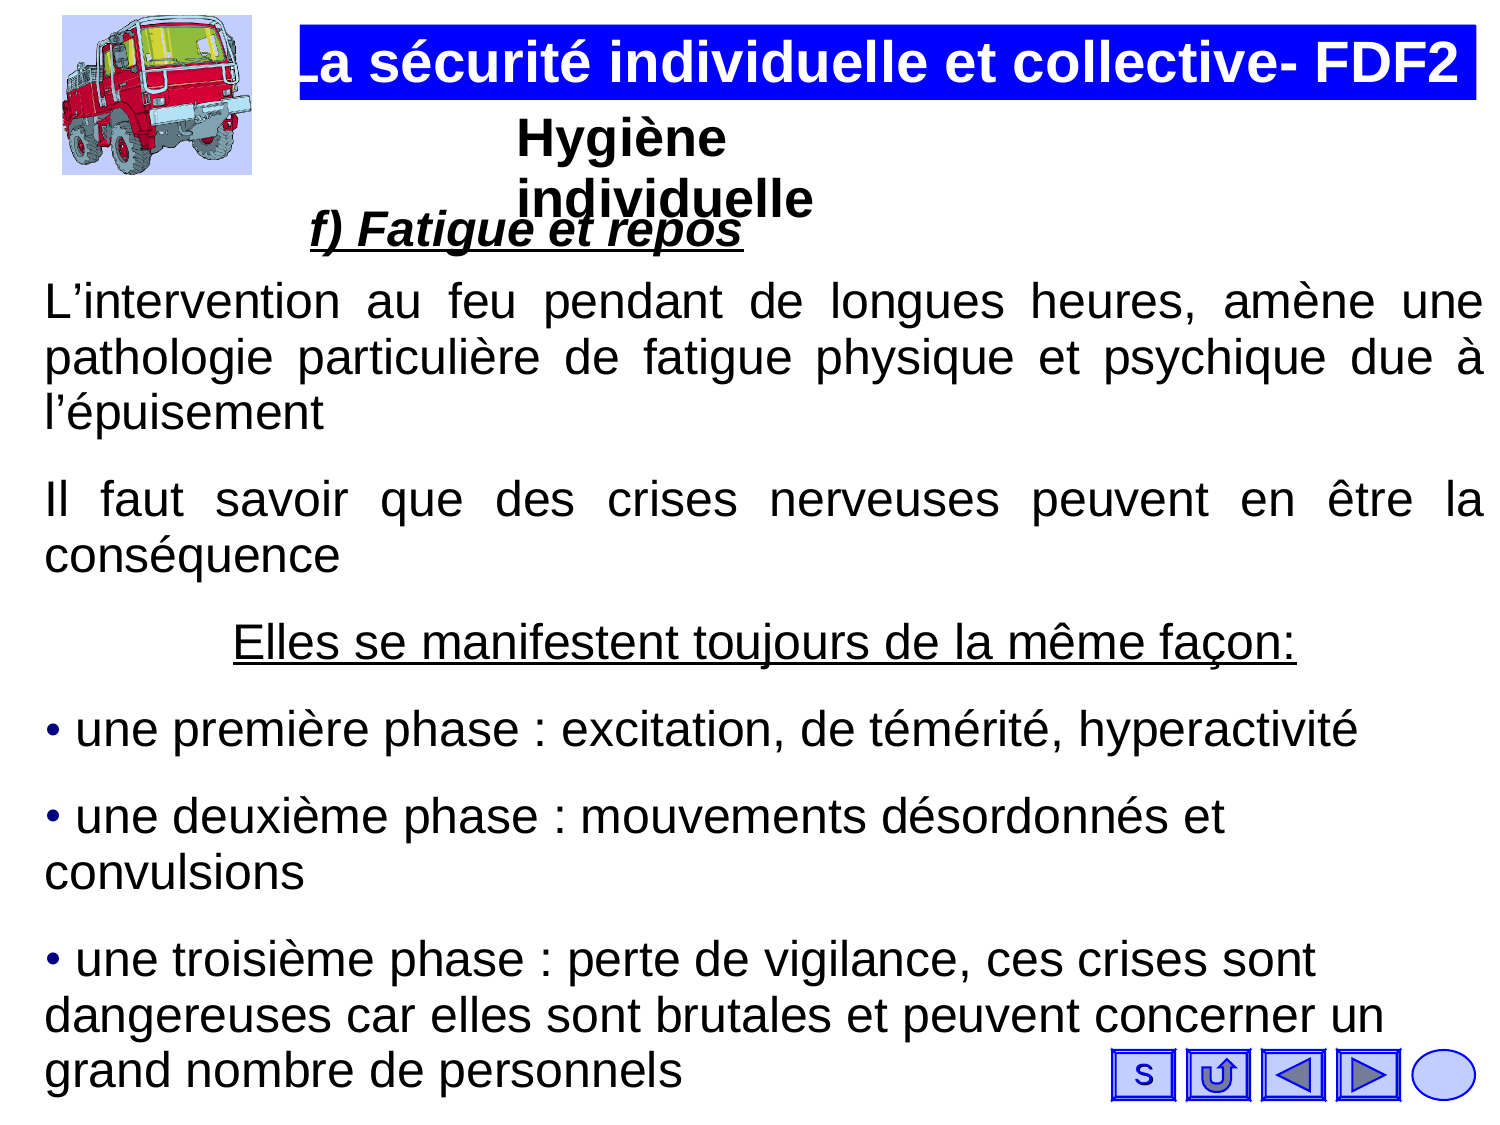

FDF2
La sécurité individuelle et collective- FDF2
La surveillance active - FDF2
Hygiène individuelle
f) Fatigue et repos
L’intervention au feu pendant de longues heures, amène une pathologie particulière de fatigue physique et psychique due à l’épuisement
Il faut savoir que des crises nerveuses peuvent en être la conséquence
Elles se manifestent toujours de la même façon:
 une première phase : excitation, de témérité, hyperactivité
 une deuxième phase : mouvements désordonnés et convulsions
 une troisième phase : perte de vigilance, ces crises sont dangereuses car elles sont brutales et peuvent concerner un grand nombre de personnels